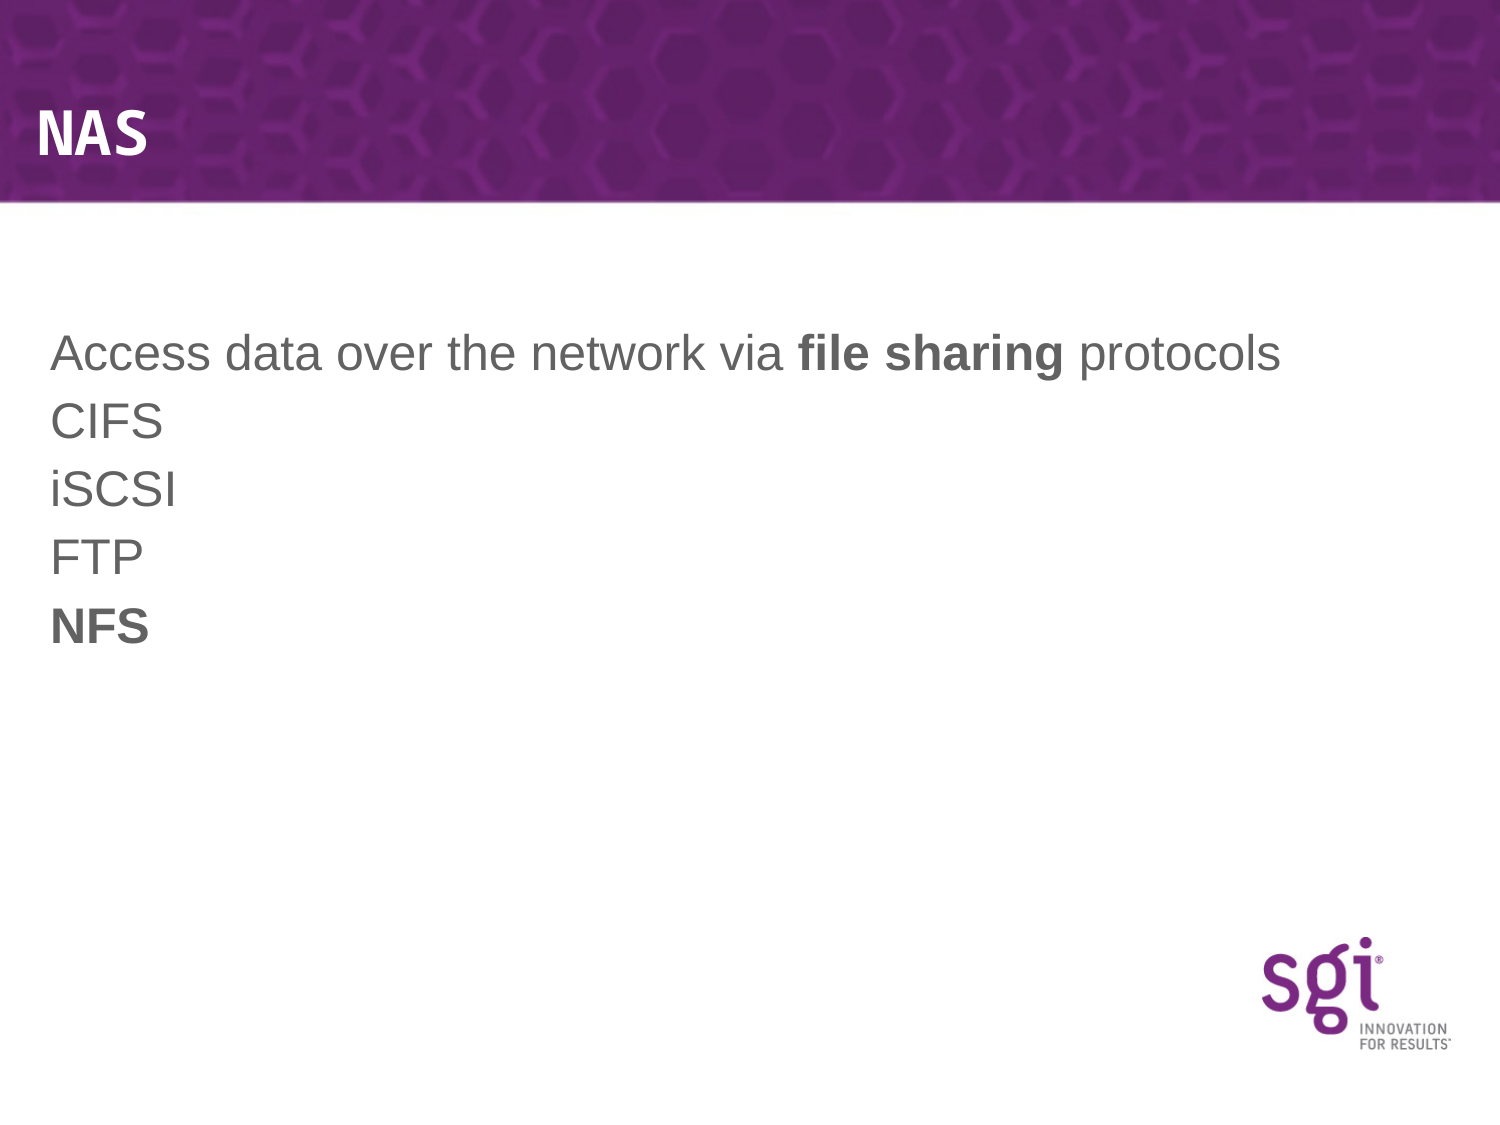

# NAS
Access data over the network via file sharing protocols
CIFS
iSCSI
FTP
NFS